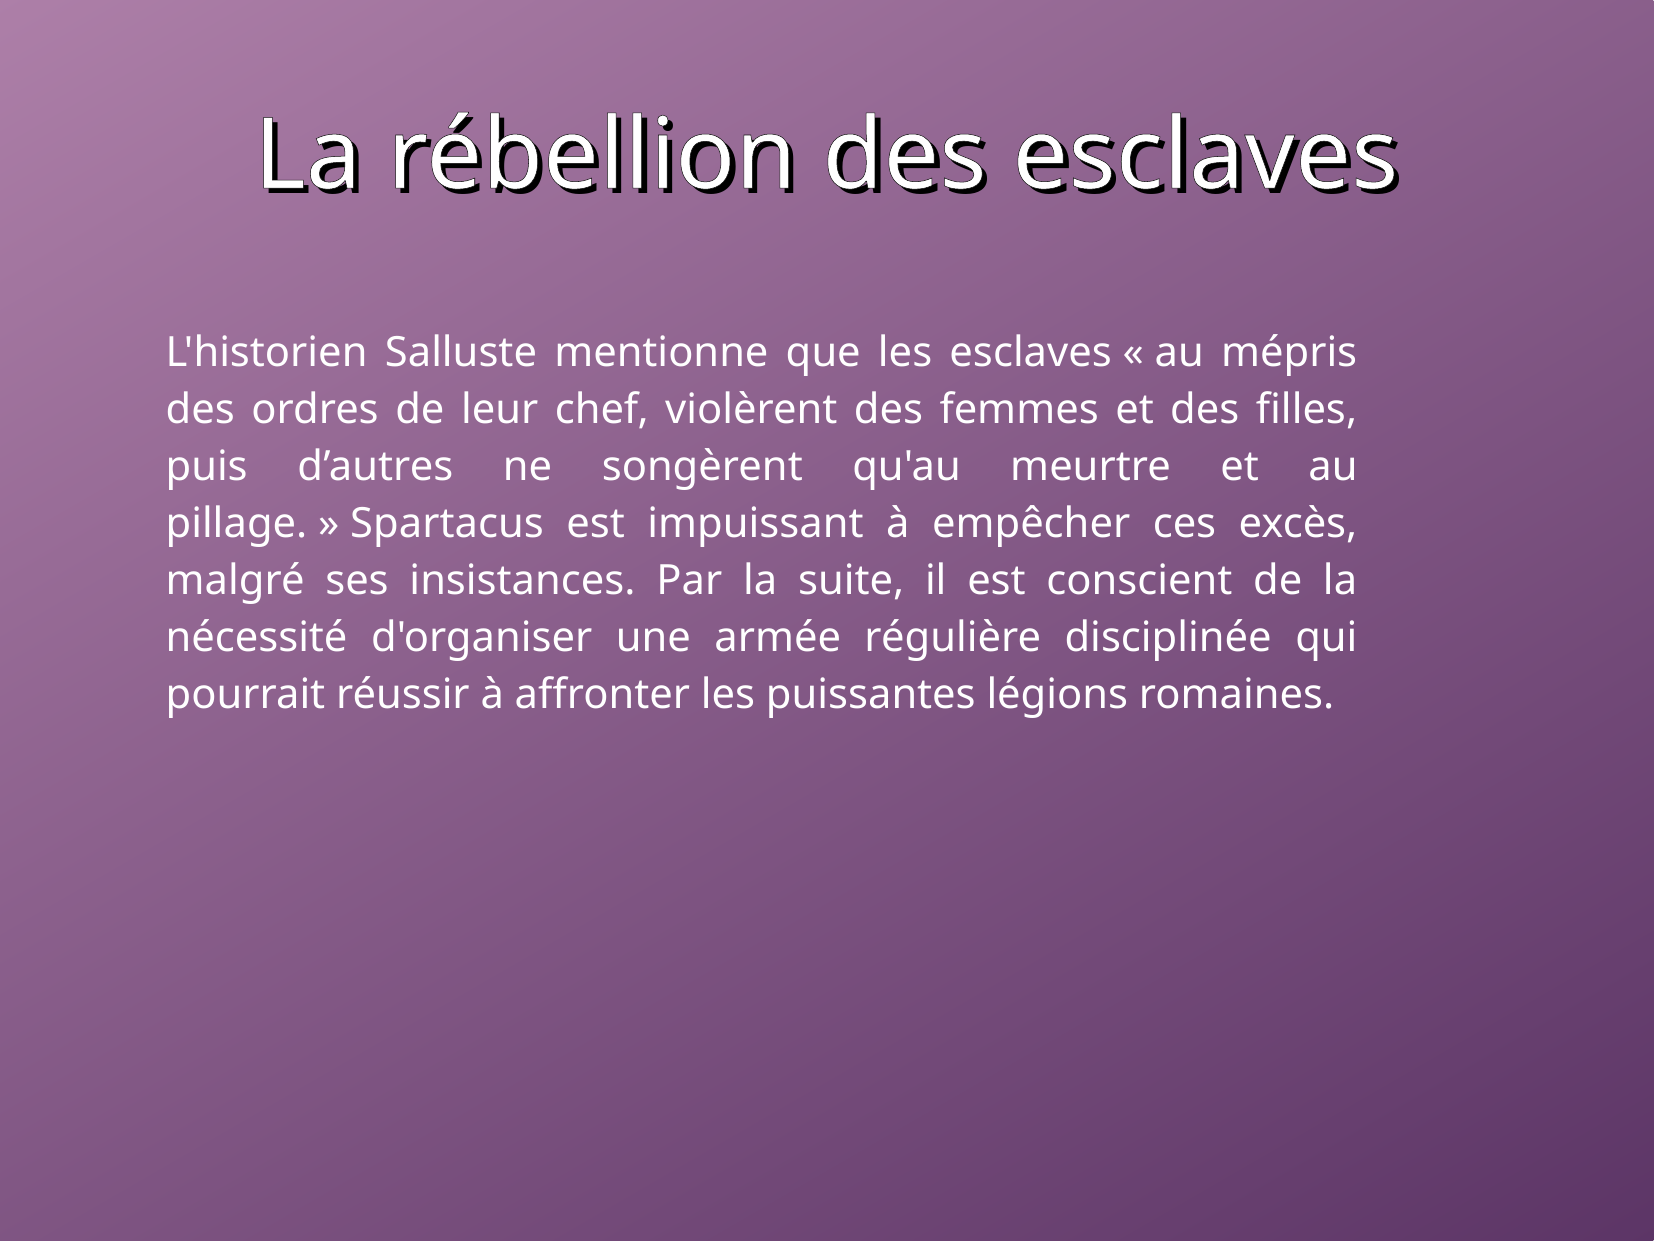

# La rébellion des esclaves
L'historien Salluste mentionne que les esclaves « au mépris des ordres de leur chef, violèrent des femmes et des filles, puis d’autres ne songèrent qu'au meurtre et au pillage. » Spartacus est impuissant à empêcher ces excès, malgré ses insistances. Par la suite, il est conscient de la nécessité d'organiser une armée régulière disciplinée qui pourrait réussir à affronter les puissantes légions romaines.